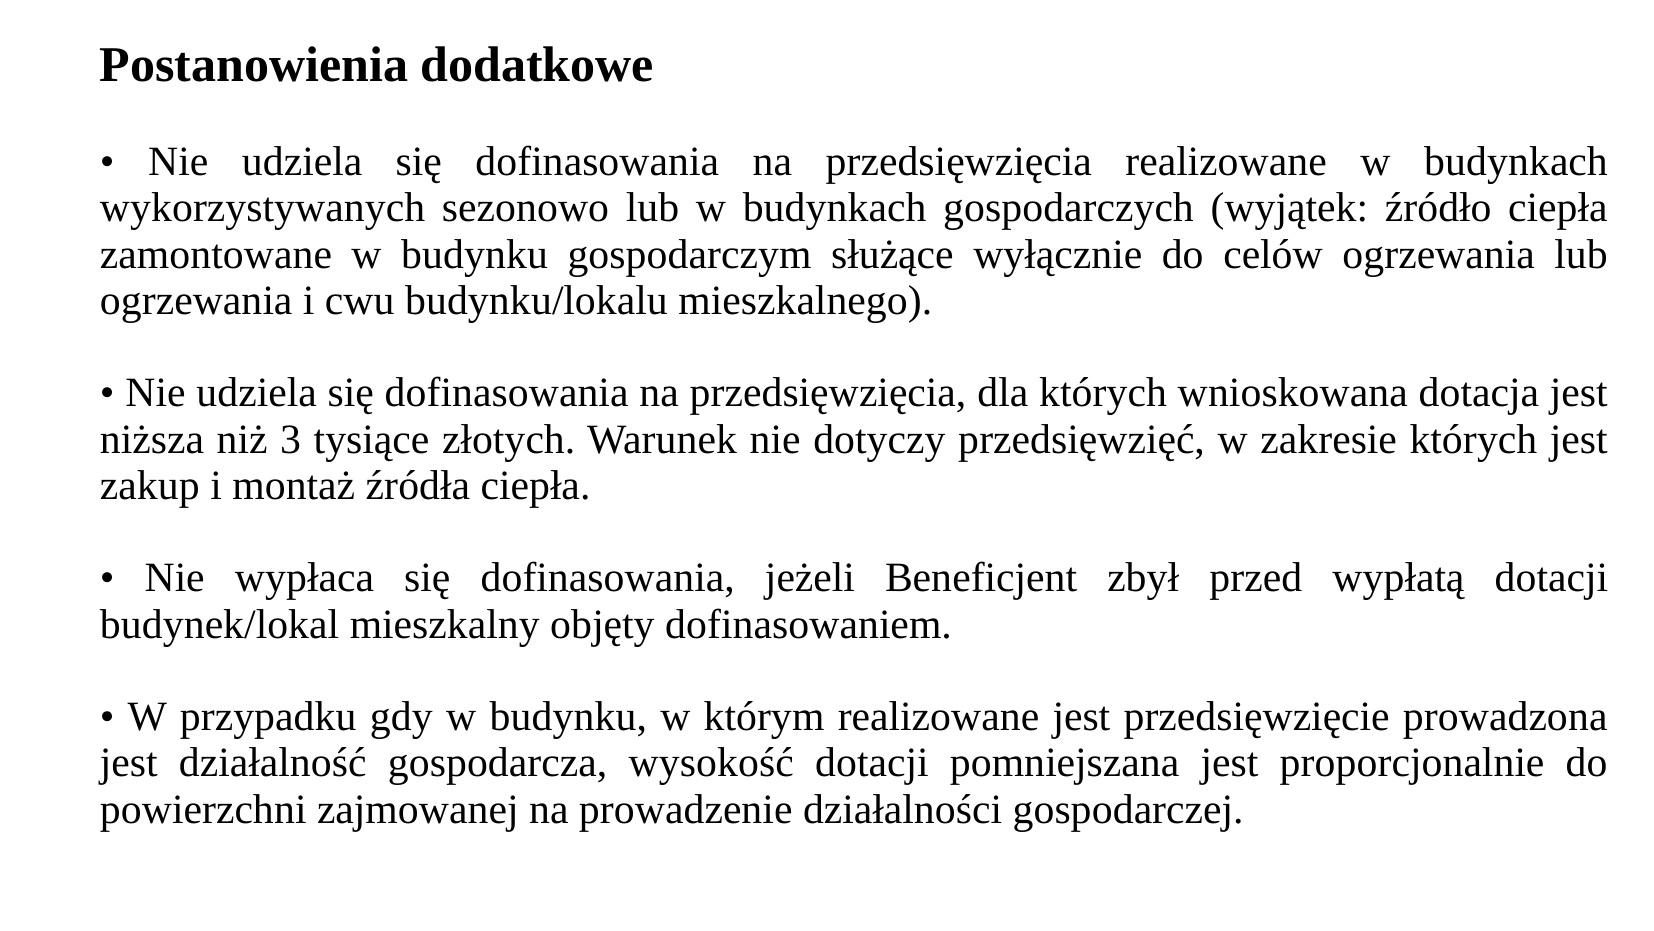

Postanowienia dodatkowe
• Nie udziela się dofinasowania na przedsięwzięcia realizowane w budynkach wykorzystywanych sezonowo lub w budynkach gospodarczych (wyjątek: źródło ciepła zamontowane w budynku gospodarczym służące wyłącznie do celów ogrzewania lub ogrzewania i cwu budynku/lokalu mieszkalnego).
• Nie udziela się dofinasowania na przedsięwzięcia, dla których wnioskowana dotacja jest niższa niż 3 tysiące złotych. Warunek nie dotyczy przedsięwzięć, w zakresie których jest zakup i montaż źródła ciepła.
• Nie wypłaca się dofinasowania, jeżeli Beneficjent zbył przed wypłatą dotacji budynek/lokal mieszkalny objęty dofinasowaniem.
• W przypadku gdy w budynku, w którym realizowane jest przedsięwzięcie prowadzona jest działalność gospodarcza, wysokość dotacji pomniejszana jest proporcjonalnie do powierzchni zajmowanej na prowadzenie działalności gospodarczej.